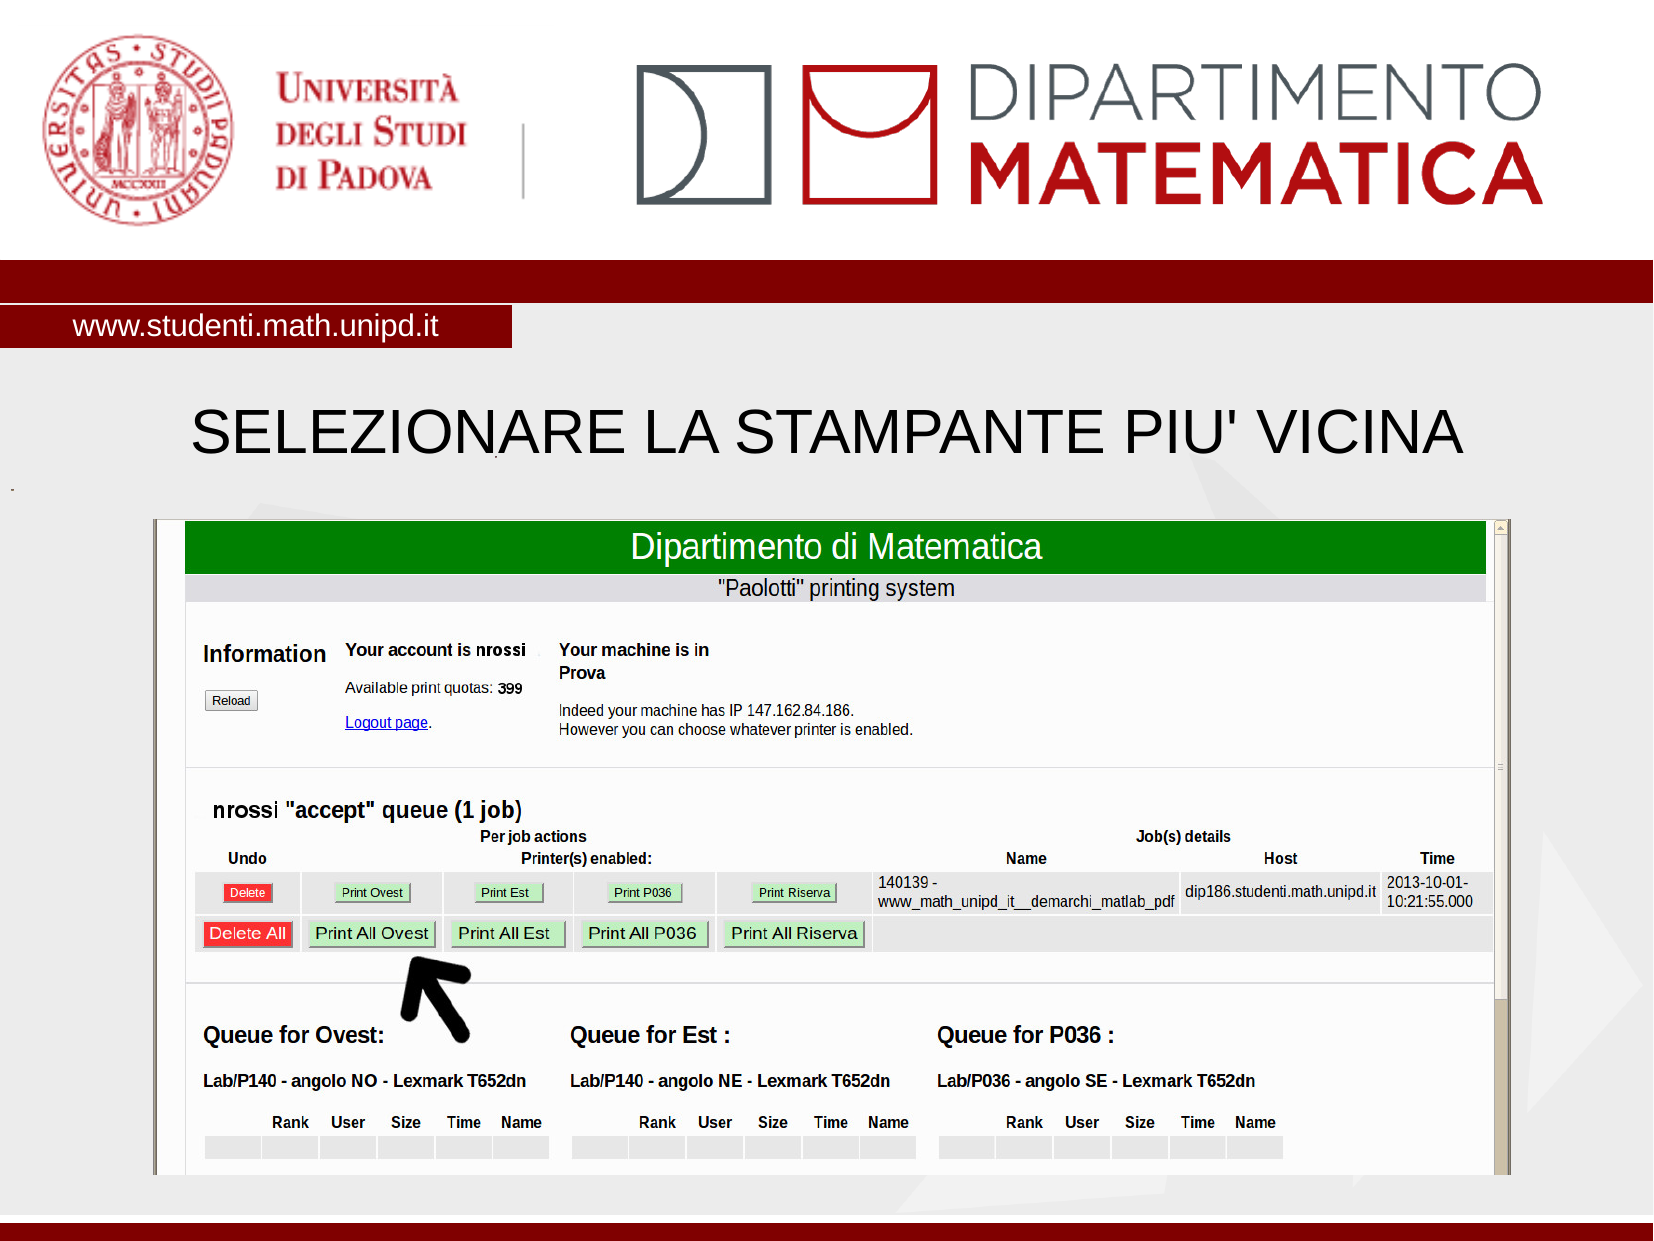

| |
| --- |
www.studenti.math.unipd.it
SELEZIONARE LA STAMPANTE PIU' VICINA
| |
| --- |